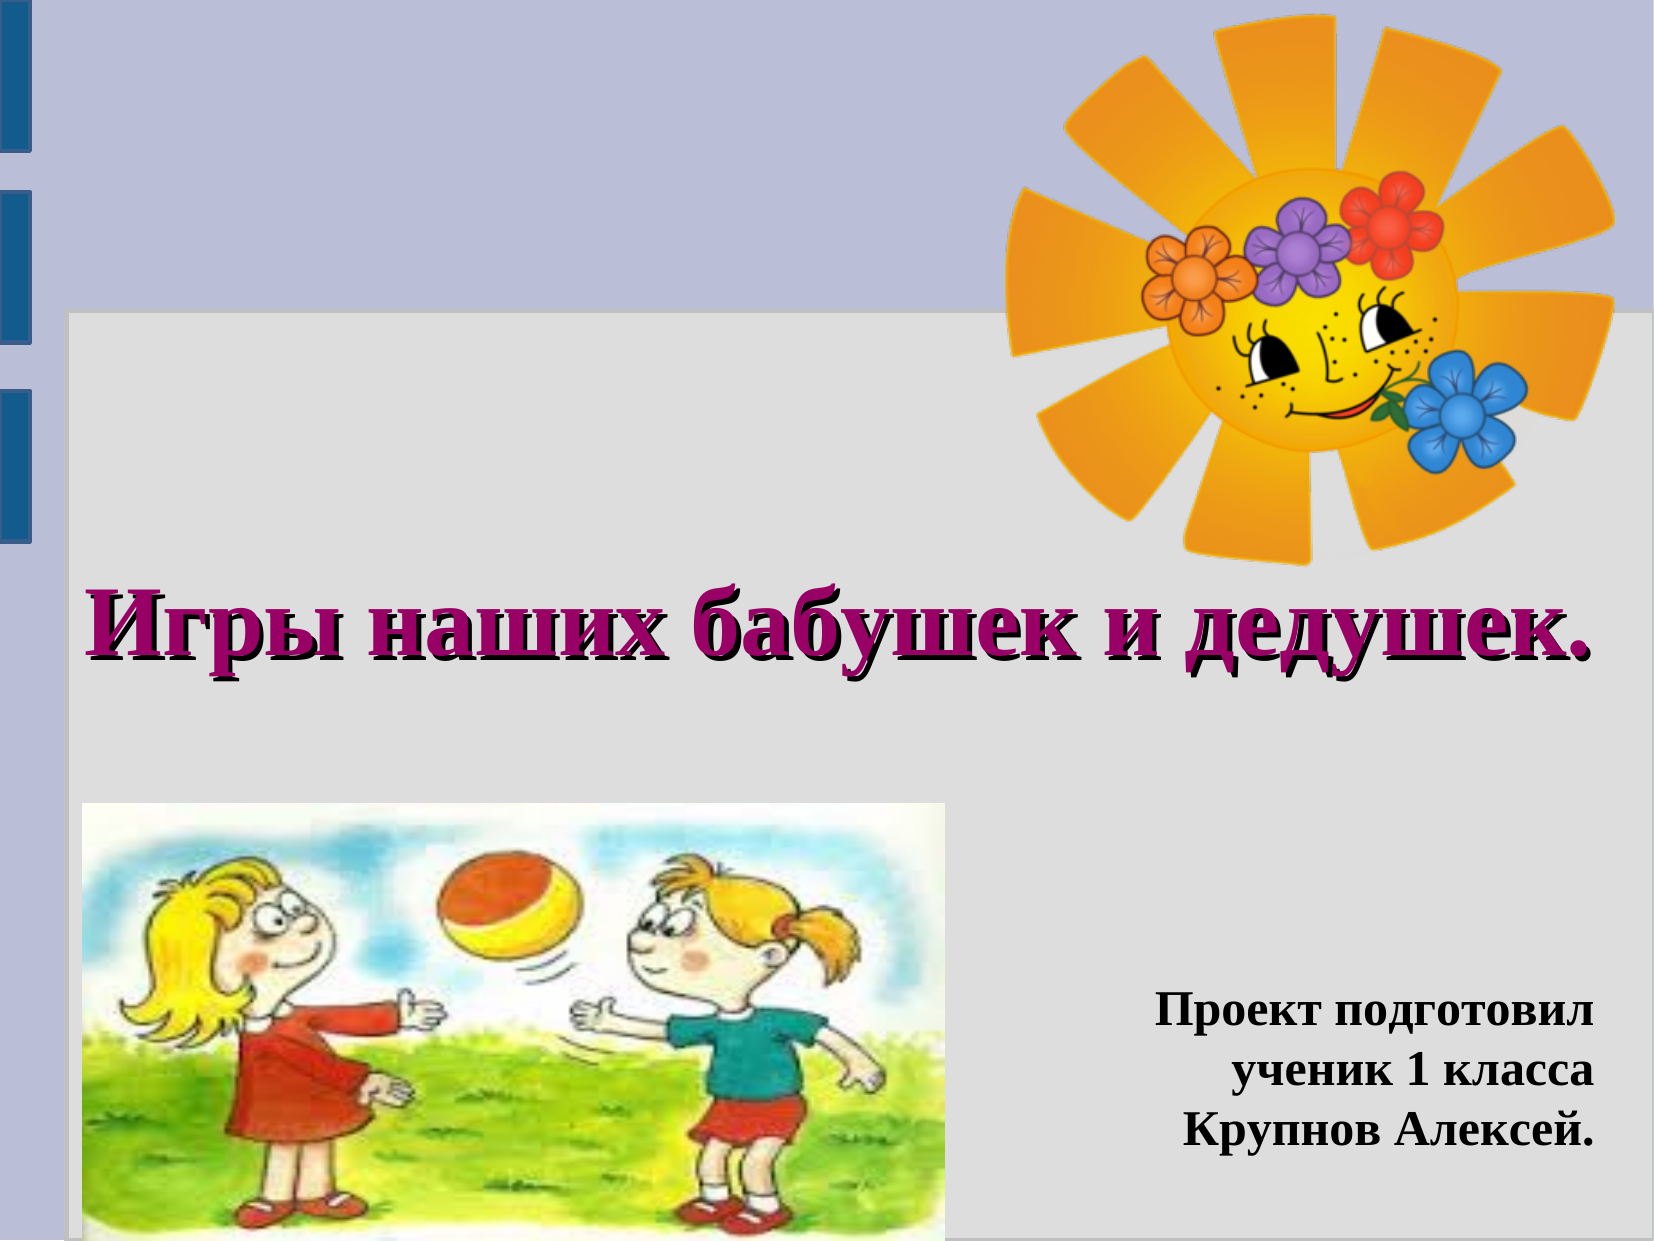

# Игры наших бабушек и дедушек.
Проект подготовил
ученик 1 класса
Крупнов Алексей.